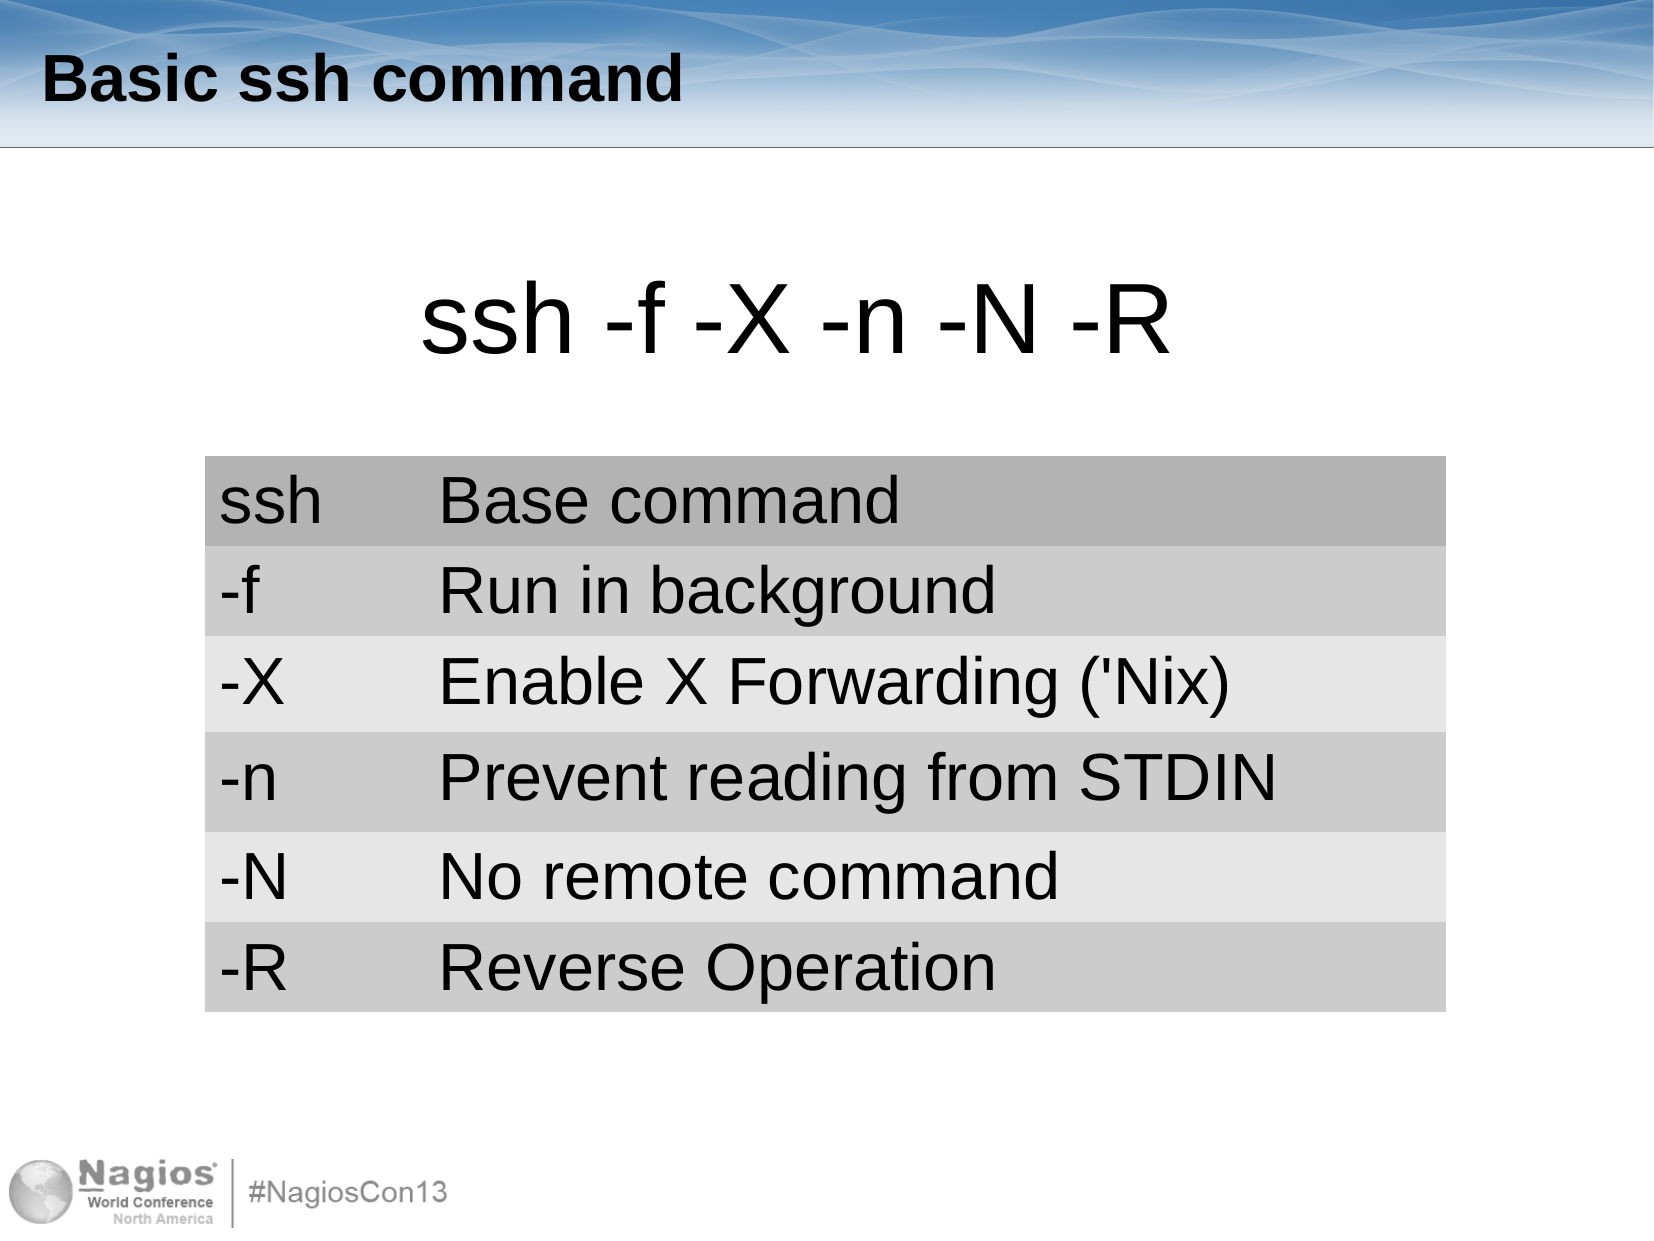

# Basic ssh command
ssh -f -X -n -N -R
| ssh | Base command |
| --- | --- |
| -f | Run in background |
| -X | Enable X Forwarding ('Nix) |
| -n | Prevent reading from STDIN |
| -N | No remote command |
| -R | Reverse Operation |